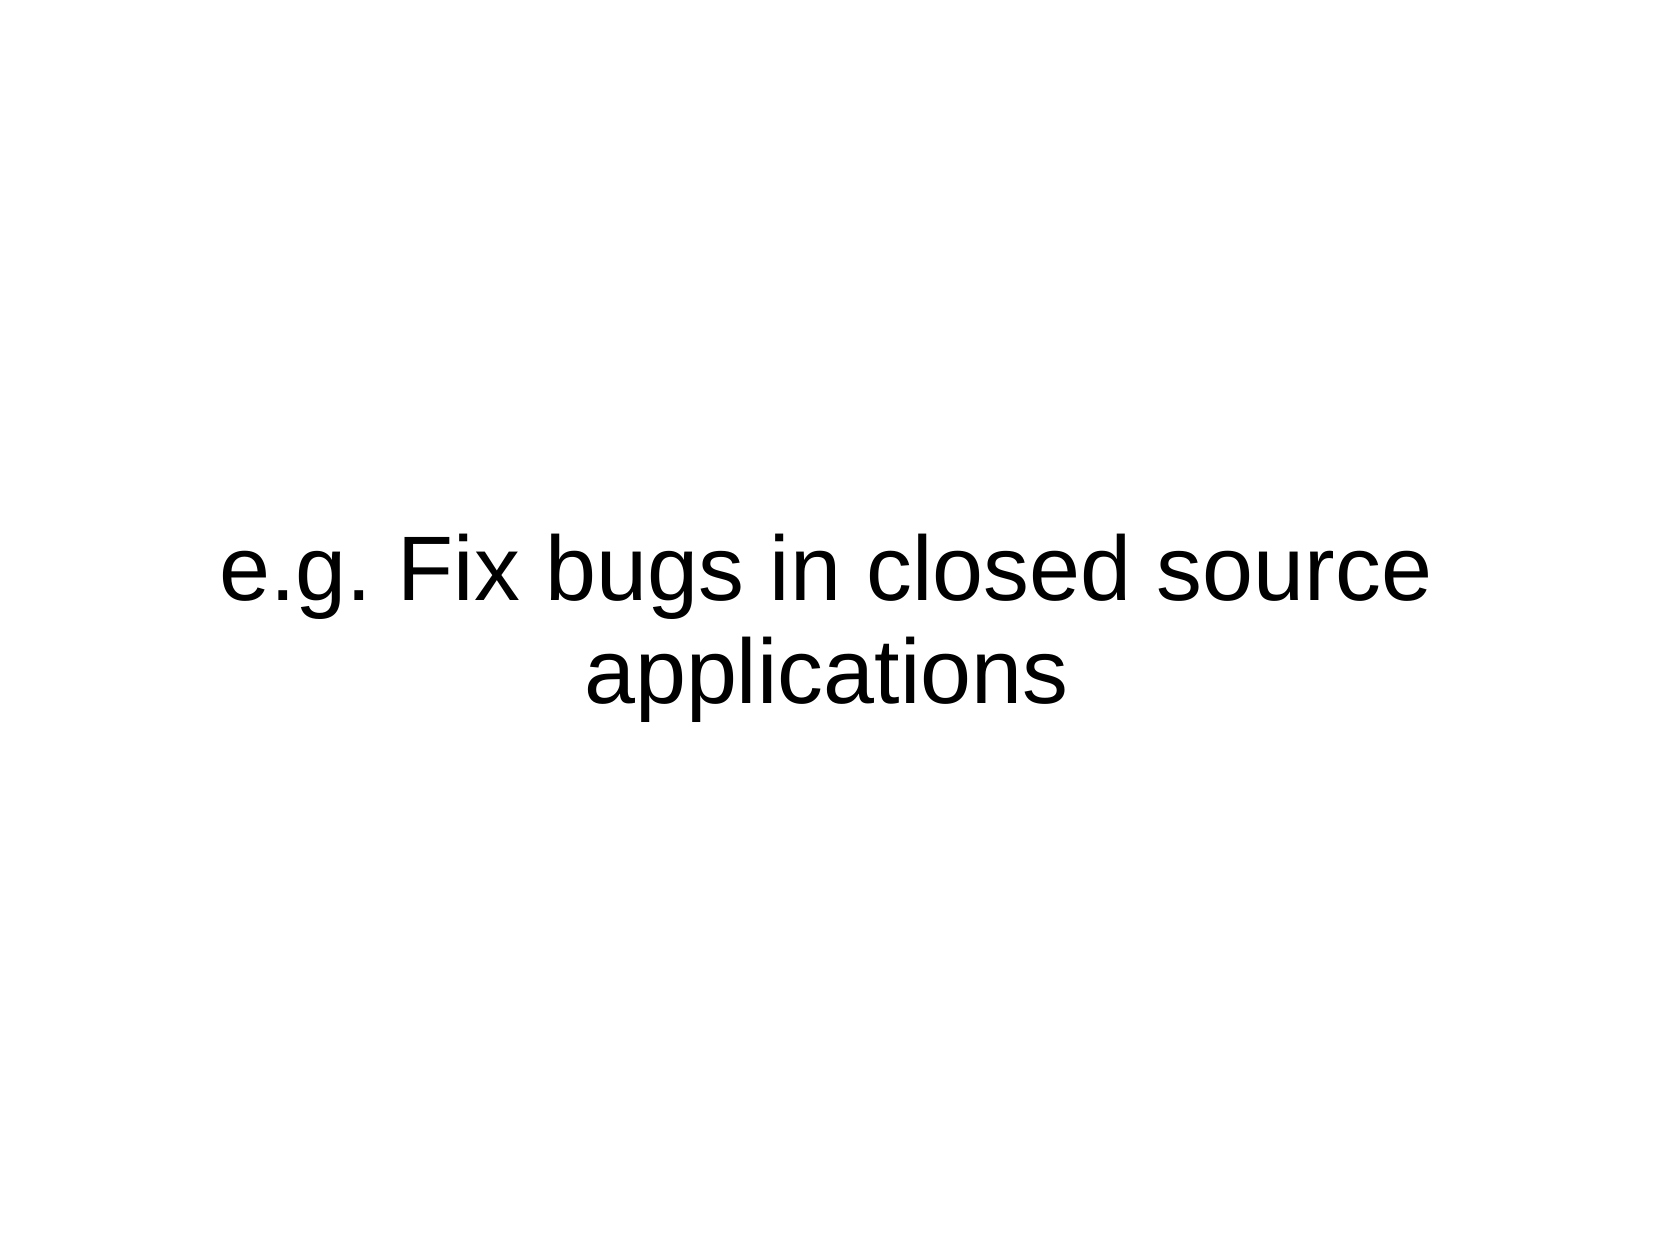

# e.g. Fix bugs in closed source applications